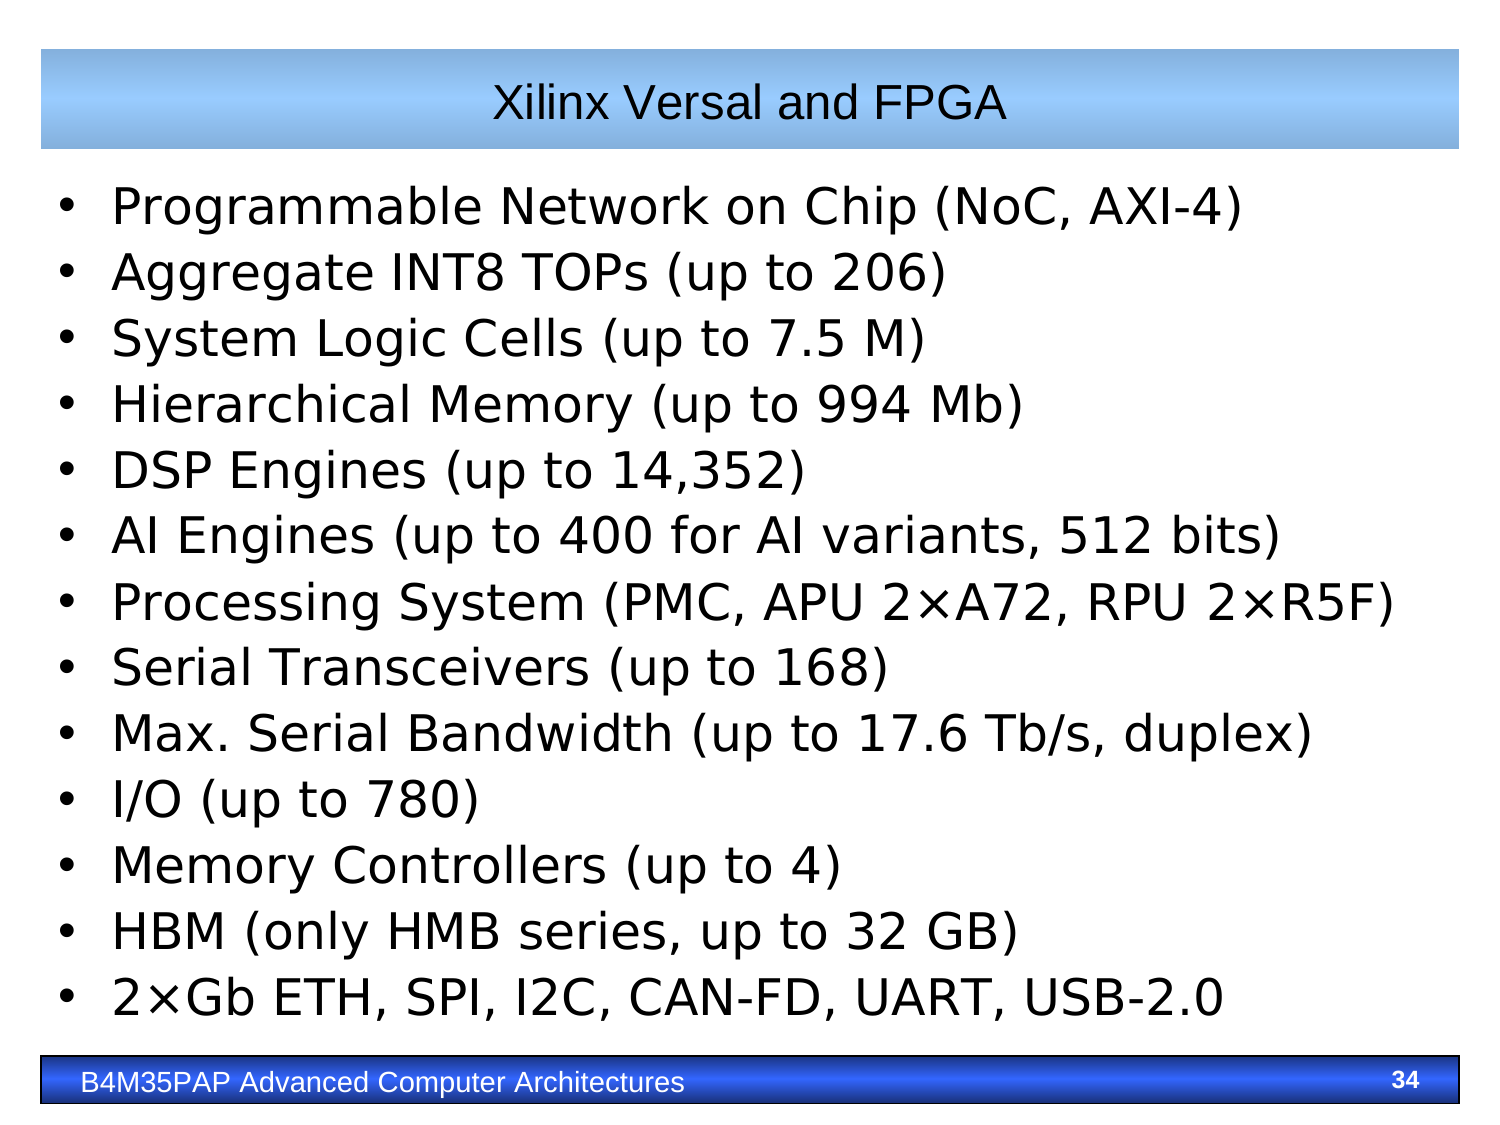

# Xilinx Versal and FPGA
Programmable Network on Chip (NoC, AXI-4)
Aggregate INT8 TOPs (up to 206)
System Logic Cells (up to 7.5 M)
Hierarchical Memory (up to 994 Mb)
DSP Engines (up to 14,352)
AI Engines (up to 400 for AI variants, 512 bits)
Processing System (PMC, APU 2×A72, RPU 2×R5F)
Serial Transceivers (up to 168)
Max. Serial Bandwidth (up to 17.6 Tb/s, duplex)
I/O (up to 780)
Memory Controllers (up to 4)
HBM (only HMB series, up to 32 GB)
2×Gb ETH, SPI, I2C, CAN-FD, UART, USB-2.0